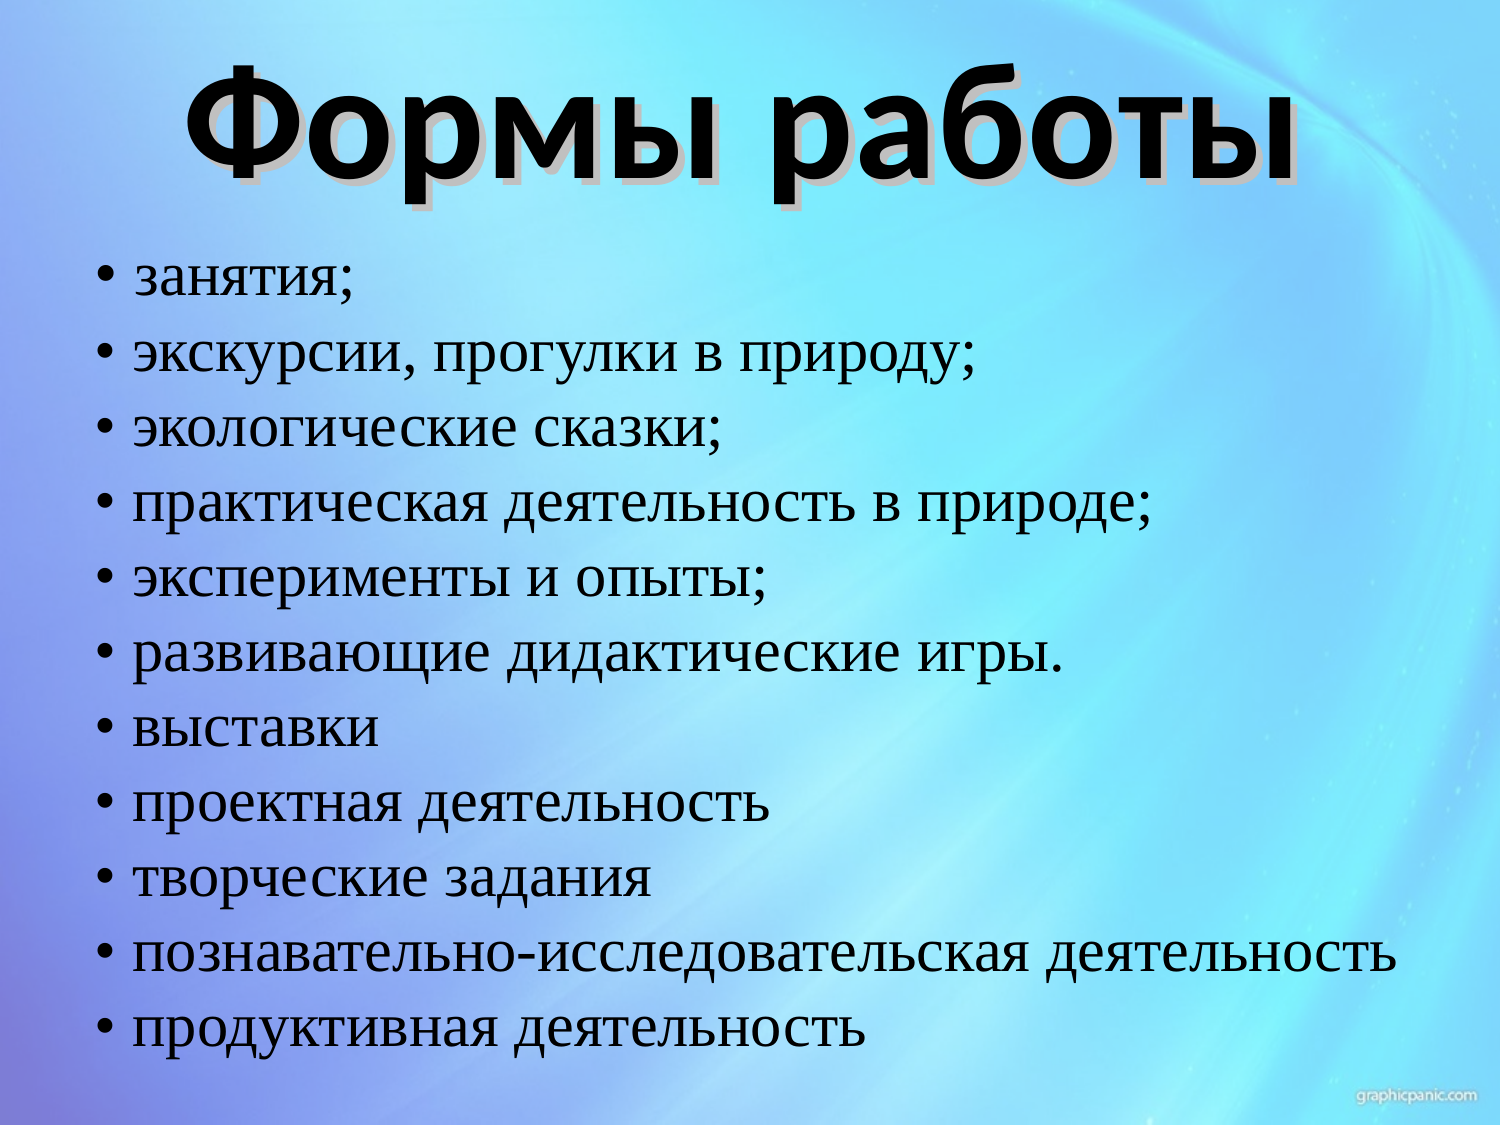

Формы работы
• занятия;
• экскурсии, прогулки в природу;
• экологические сказки;
• практическая деятельность в природе;
• эксперименты и опыты;
• развивающие дидактические игры.
• выставки
• проектная деятельность
• творческие задания
• познавательно-исследовательская деятельность
• продуктивная деятельность